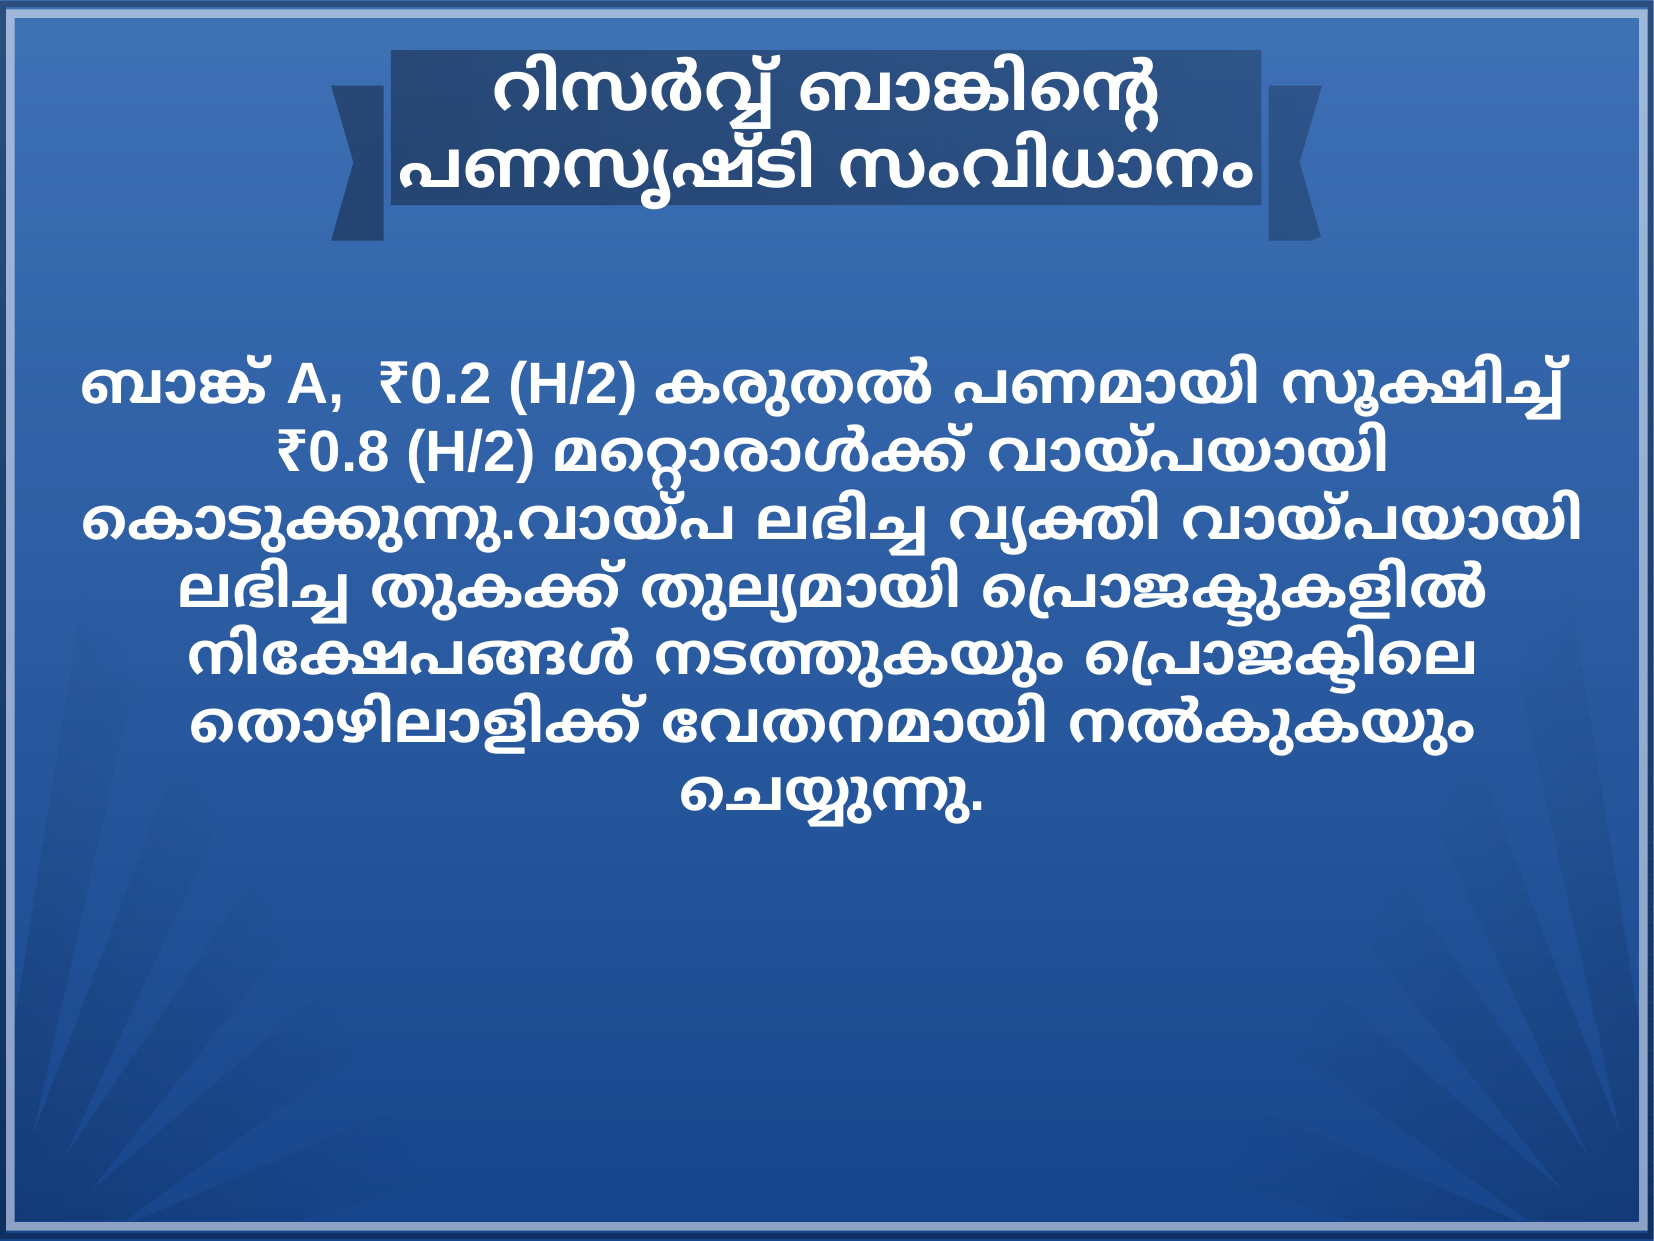

# റിസർവ്വ് ബാങ്കിന്റെ പണസൃഷ്ടി സംവിധാനം
ബാങ്ക് A, ₹0.2 (H/2) കരുതൽ പണമായി സൂക്ഷിച്ച്
₹0.8 (H/2) മറ്റൊരാൾക്ക് വായ്പയായി കൊടുക്കുന്നു.വായ്പ ലഭിച്ച വ്യക്തി വായ്പയായി ലഭിച്ച തുകക്ക് തുല്യമായി പ്രൊജക്ടുകളിൽ നിക്ഷേപങ്ങൾ നടത്തുകയും പ്രൊജക്ടിലെ തൊഴിലാളിക്ക് വേതനമായി നൽകുകയും ചെയ്യുന്നു.